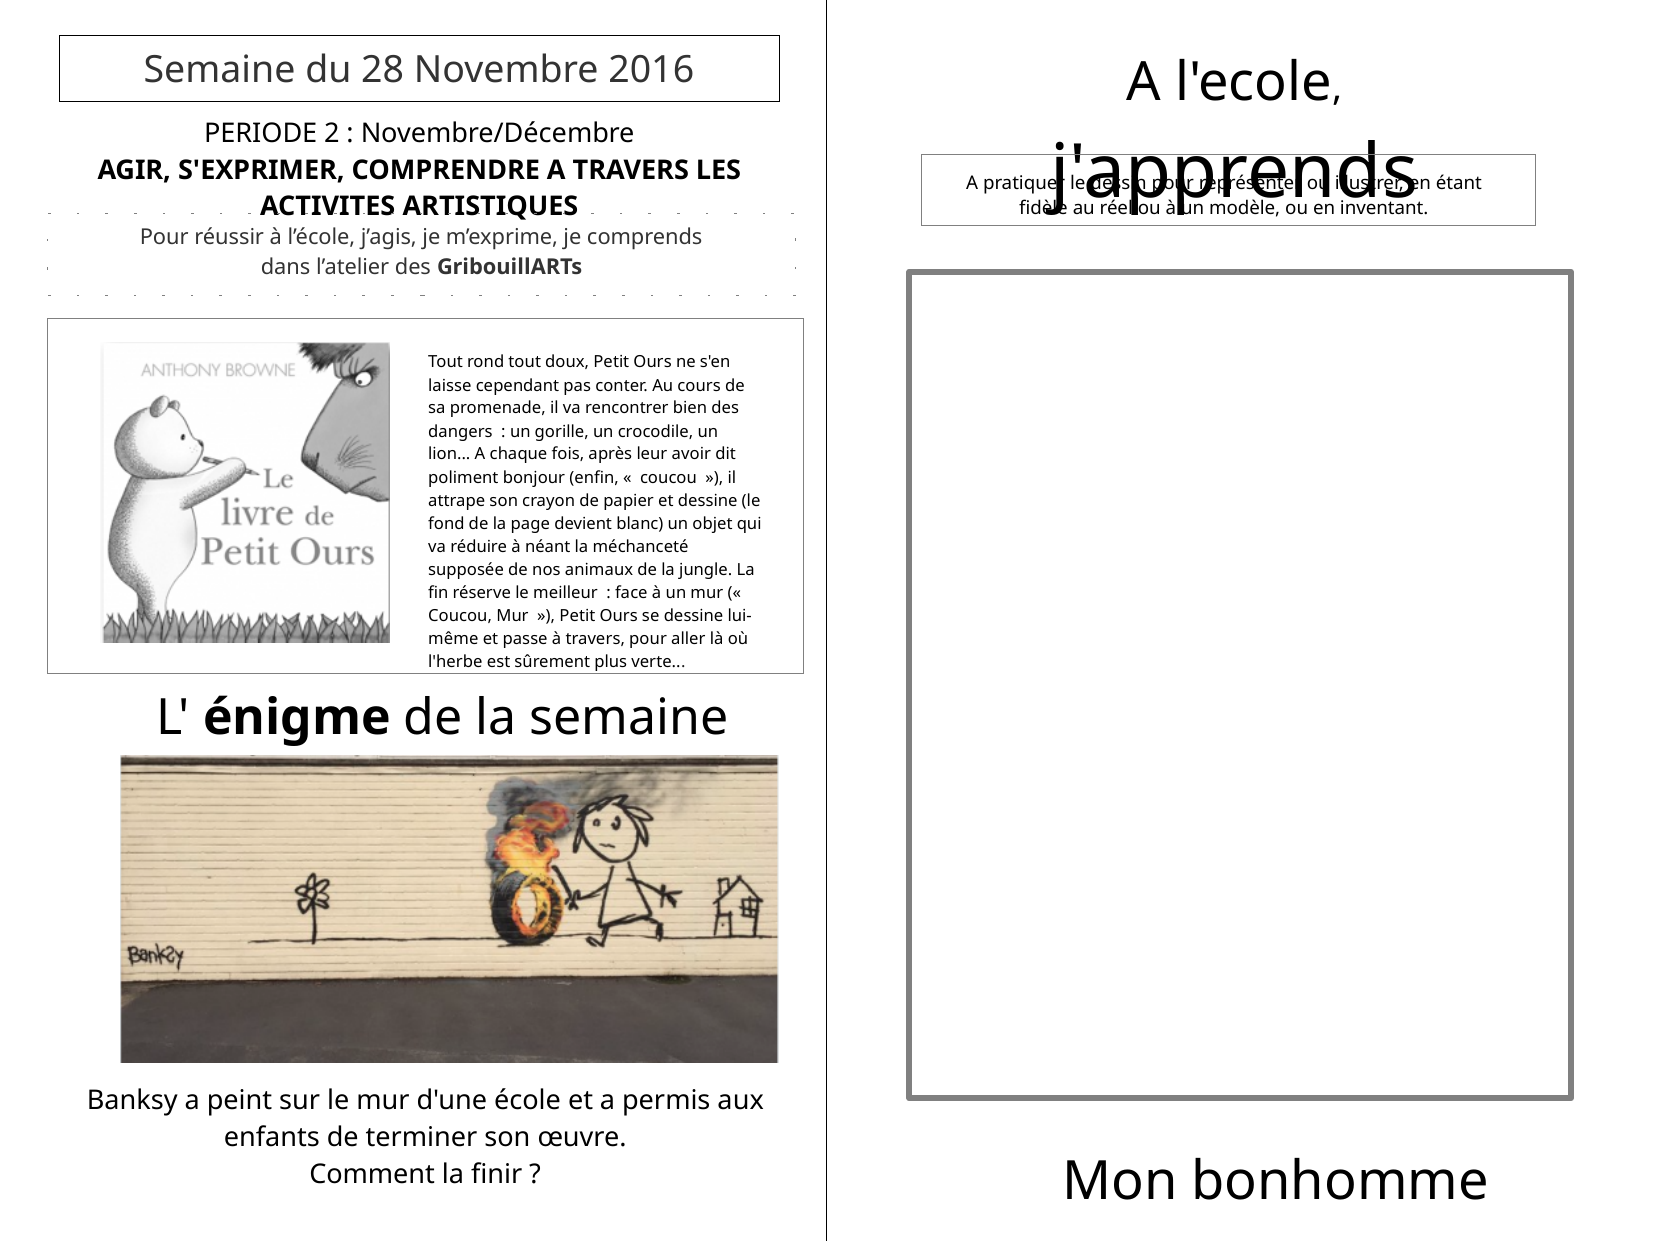

Semaine du 28 Novembre 2016
A l'ecole, j'apprends
PERIODE 2 : Novembre/Décembre
AGIR, S'EXPRIMER, COMPRENDRE A TRAVERS LES ACTIVITES ARTISTIQUES
A pratiquer le dessin pour représenter ou illustrer, en étant fidèle au réel ou à un modèle, ou en inventant.
Pour réussir à l’école, j’agis, je m’exprime, je comprends
dans l’atelier des GribouillARTs
Tout rond tout doux, Petit Ours ne s'en laisse cependant pas conter. Au cours de sa promenade, il va rencontrer bien des dangers  : un gorille, un crocodile, un lion... A chaque fois, après leur avoir dit poliment bonjour (enfin, «  coucou  »), il attrape son crayon de papier et dessine (le fond de la page devient blanc) un objet qui va réduire à néant la méchanceté supposée de nos animaux de la jungle. La fin réserve le meilleur  : face à un mur («  Coucou, Mur  »), Petit Ours se dessine lui-même et passe à travers, pour aller là où l'herbe est sûrement plus verte...
L' énigme de la semaine
Banksy a peint sur le mur d'une école et a permis aux enfants de terminer son œuvre.
Comment la finir ?
Mon bonhomme